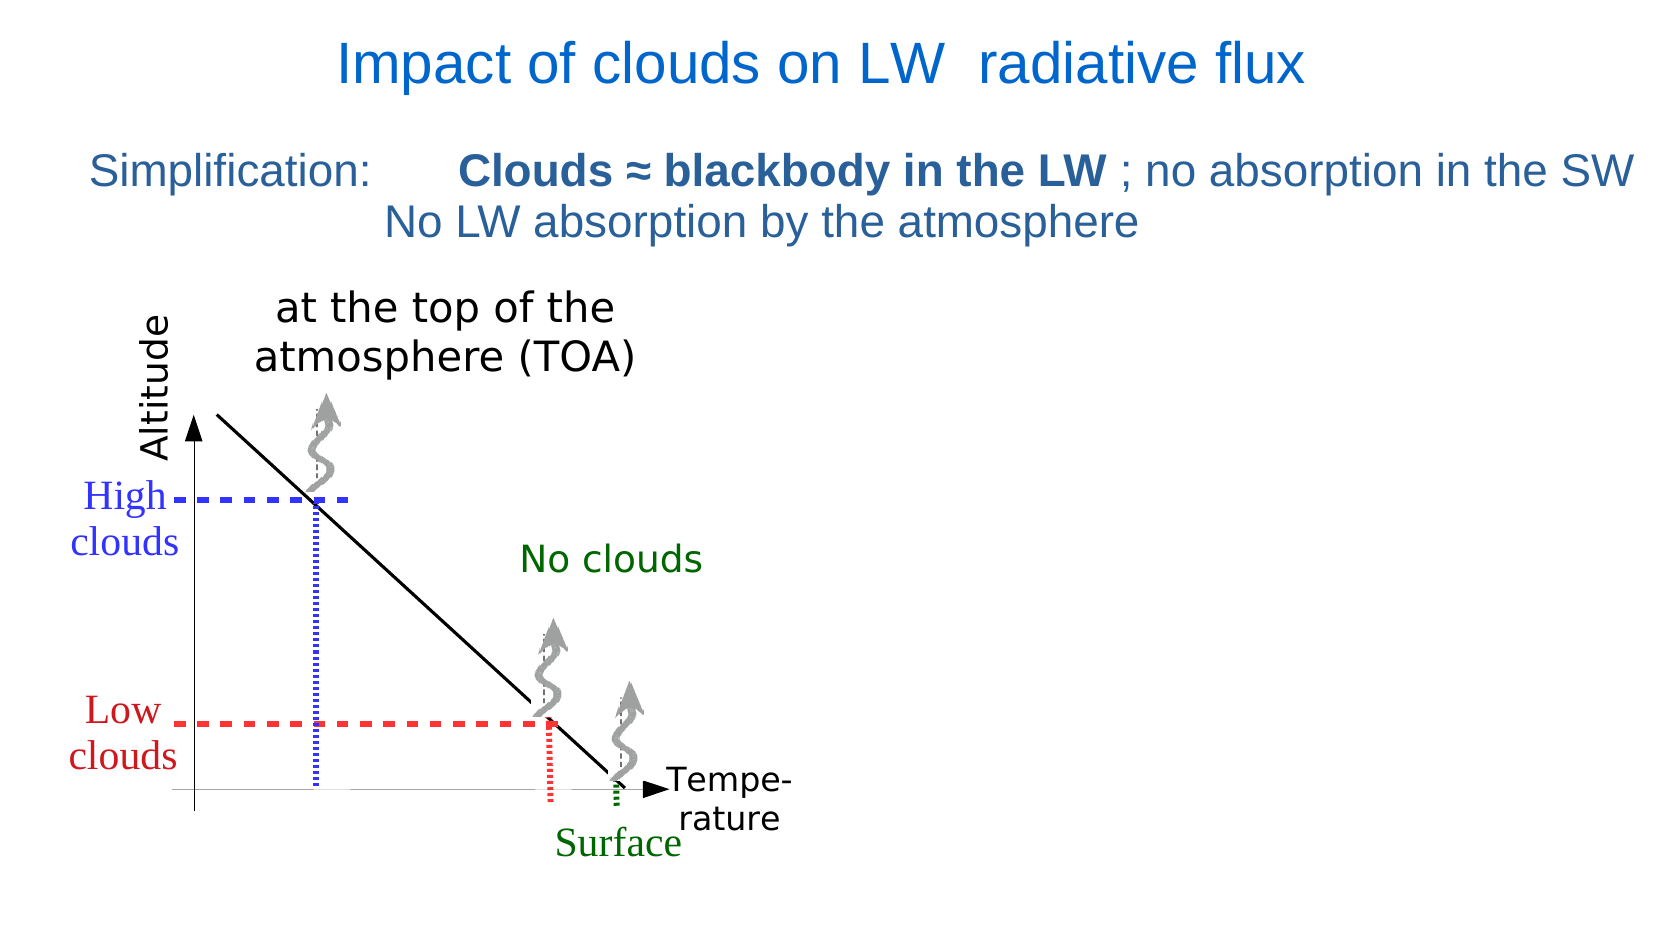

Impact of clouds on LW radiative flux
Simplification: 	Clouds ≈ blackbody in the LW ; no absorption in the SW
				No LW absorption by the atmosphere
at the top of the atmosphere (TOA)
Altitude
High clouds
No clouds
Low clouds
Tempe-
rature
Surface